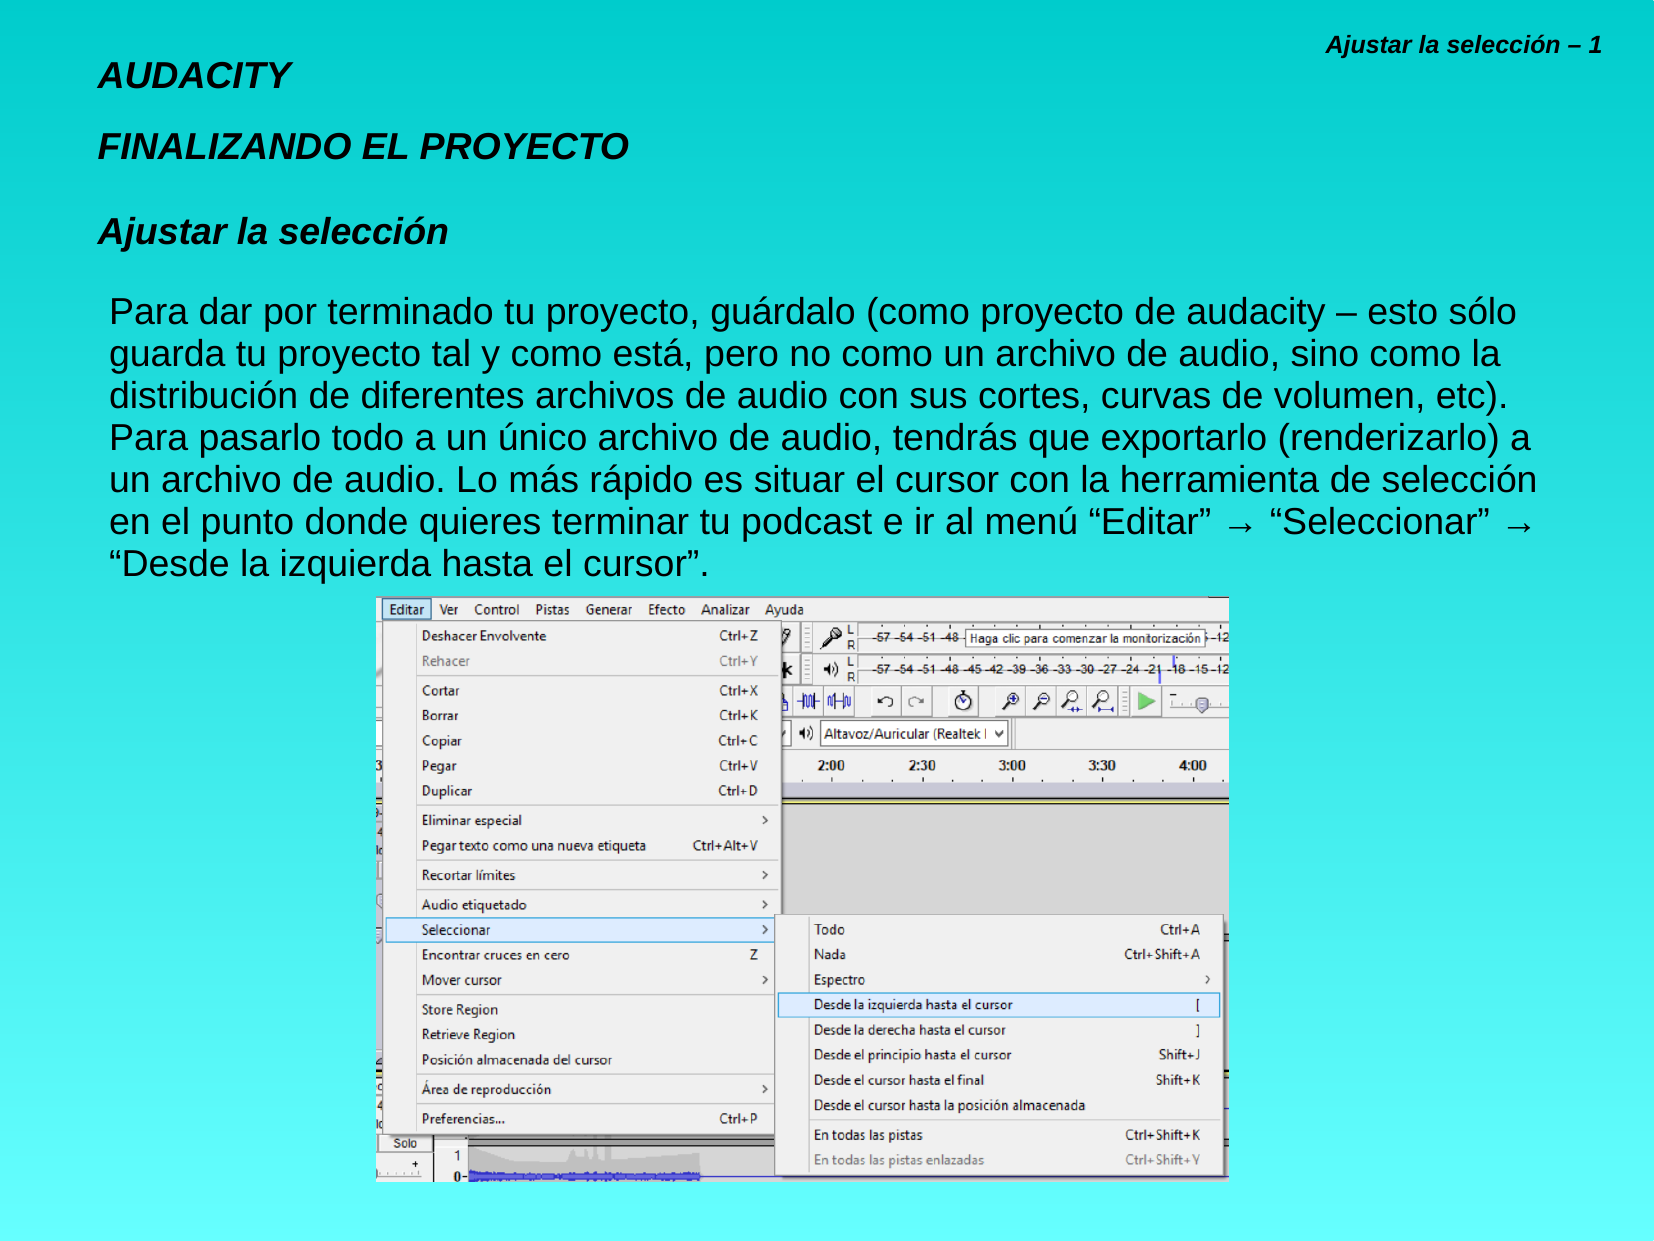

Ajustar la selección – 1
AUDACITY
FINALIZANDO EL PROYECTO
Ajustar la selección
Para dar por terminado tu proyecto, guárdalo (como proyecto de audacity – esto sólo guarda tu proyecto tal y como está, pero no como un archivo de audio, sino como la distribución de diferentes archivos de audio con sus cortes, curvas de volumen, etc). Para pasarlo todo a un único archivo de audio, tendrás que exportarlo (renderizarlo) a un archivo de audio. Lo más rápido es situar el cursor con la herramienta de selección en el punto donde quieres terminar tu podcast e ir al menú “Editar” → “Seleccionar” → “Desde la izquierda hasta el cursor”.